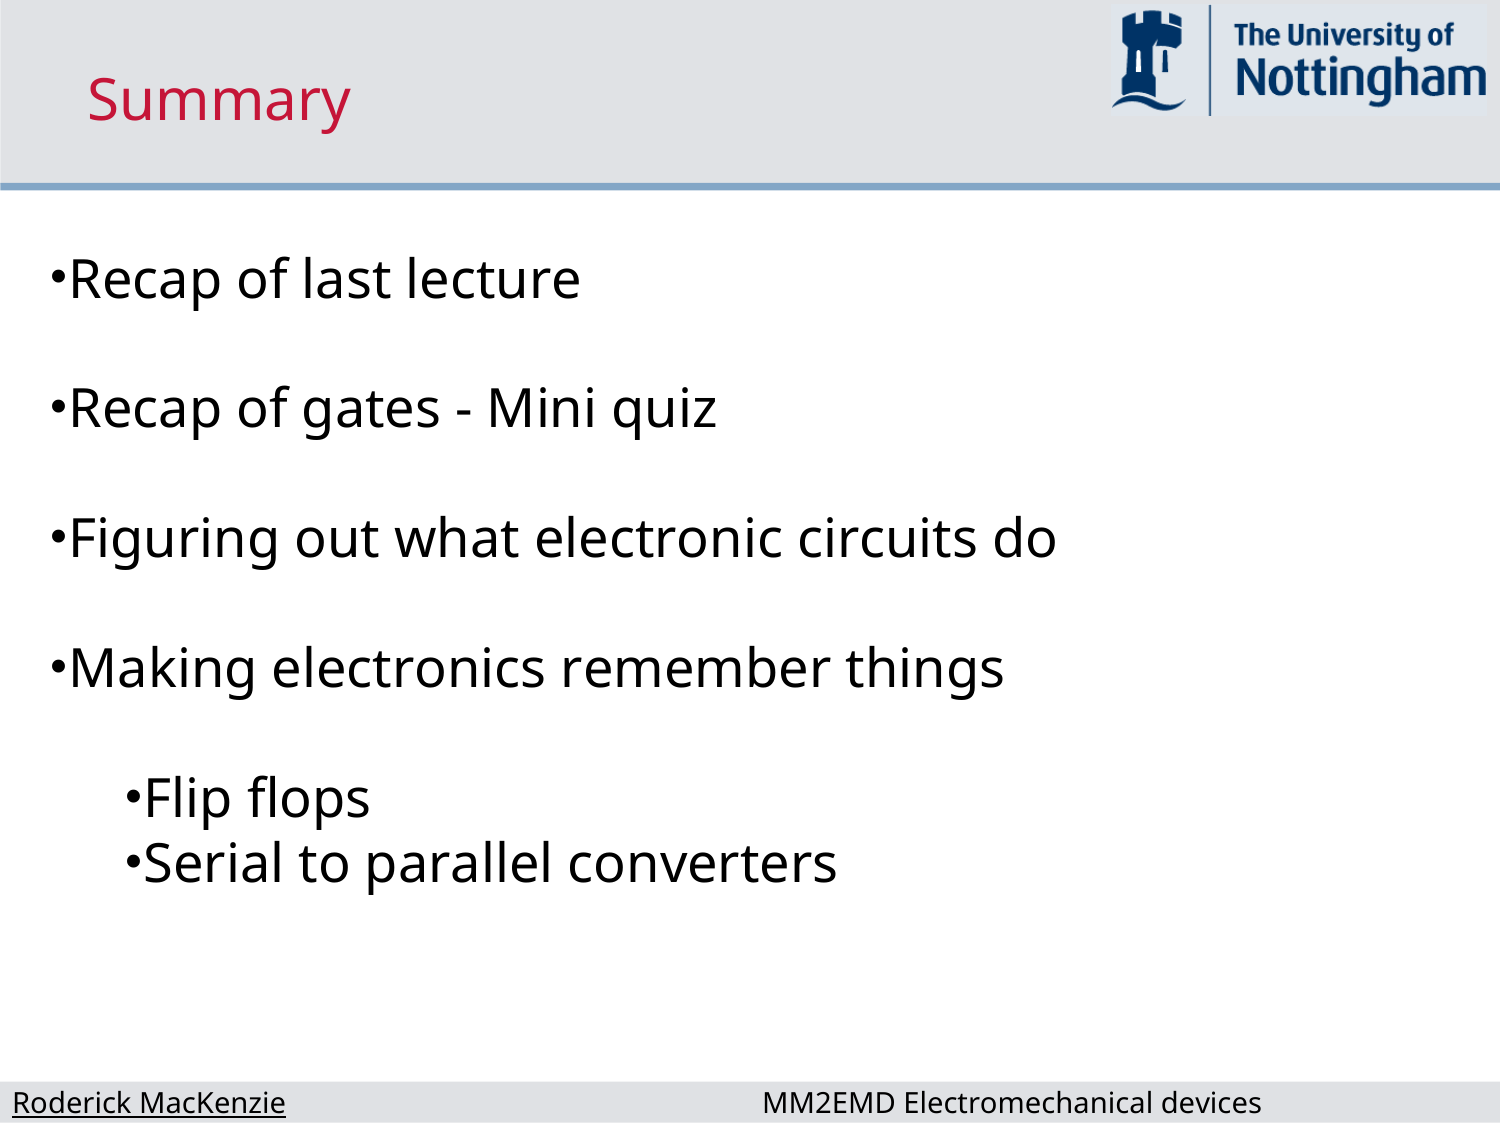

# Summary
Recap of last lecture
Recap of gates - Mini quiz
Figuring out what electronic circuits do
Making electronics remember things
Flip flops
Serial to parallel converters